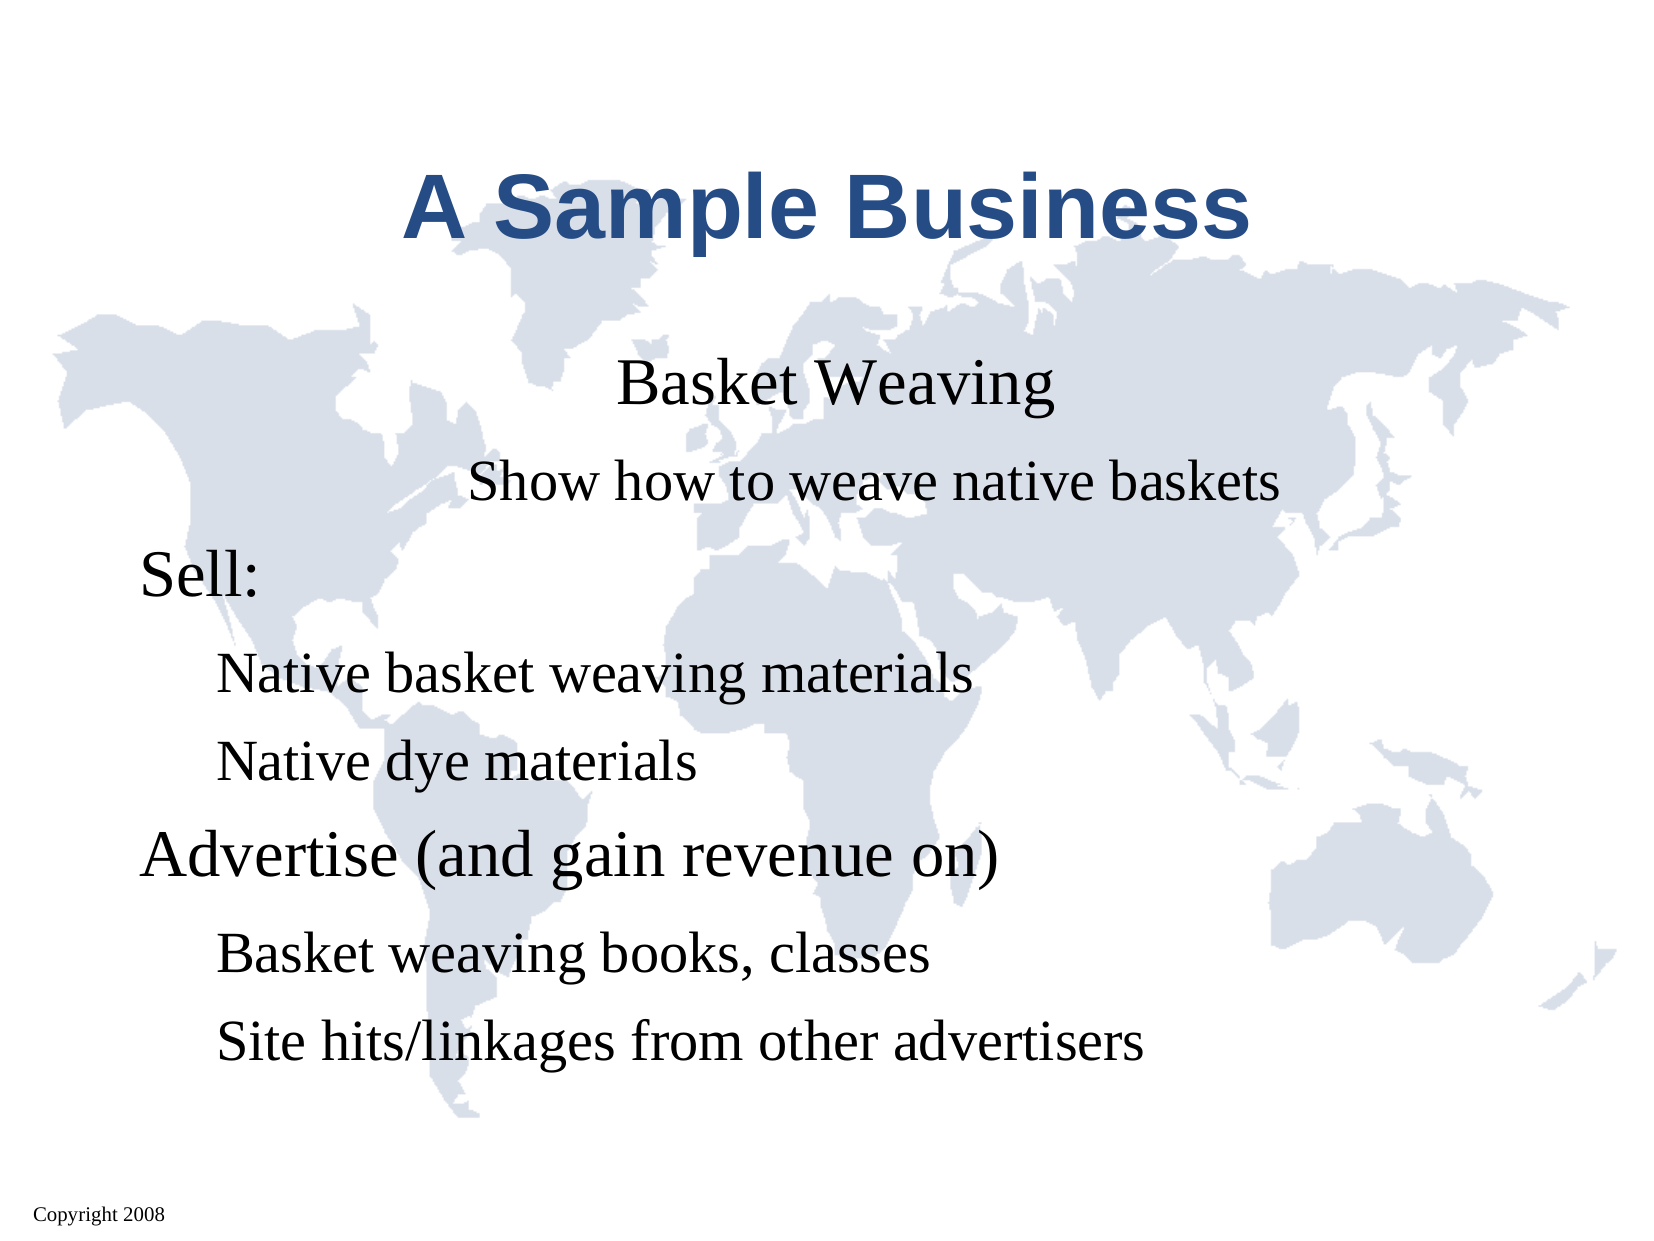

# A Sample Business
Basket Weaving
Show how to weave native baskets
Sell:
Native basket weaving materials
Native dye materials
Advertise (and gain revenue on)
Basket weaving books, classes
Site hits/linkages from other advertisers